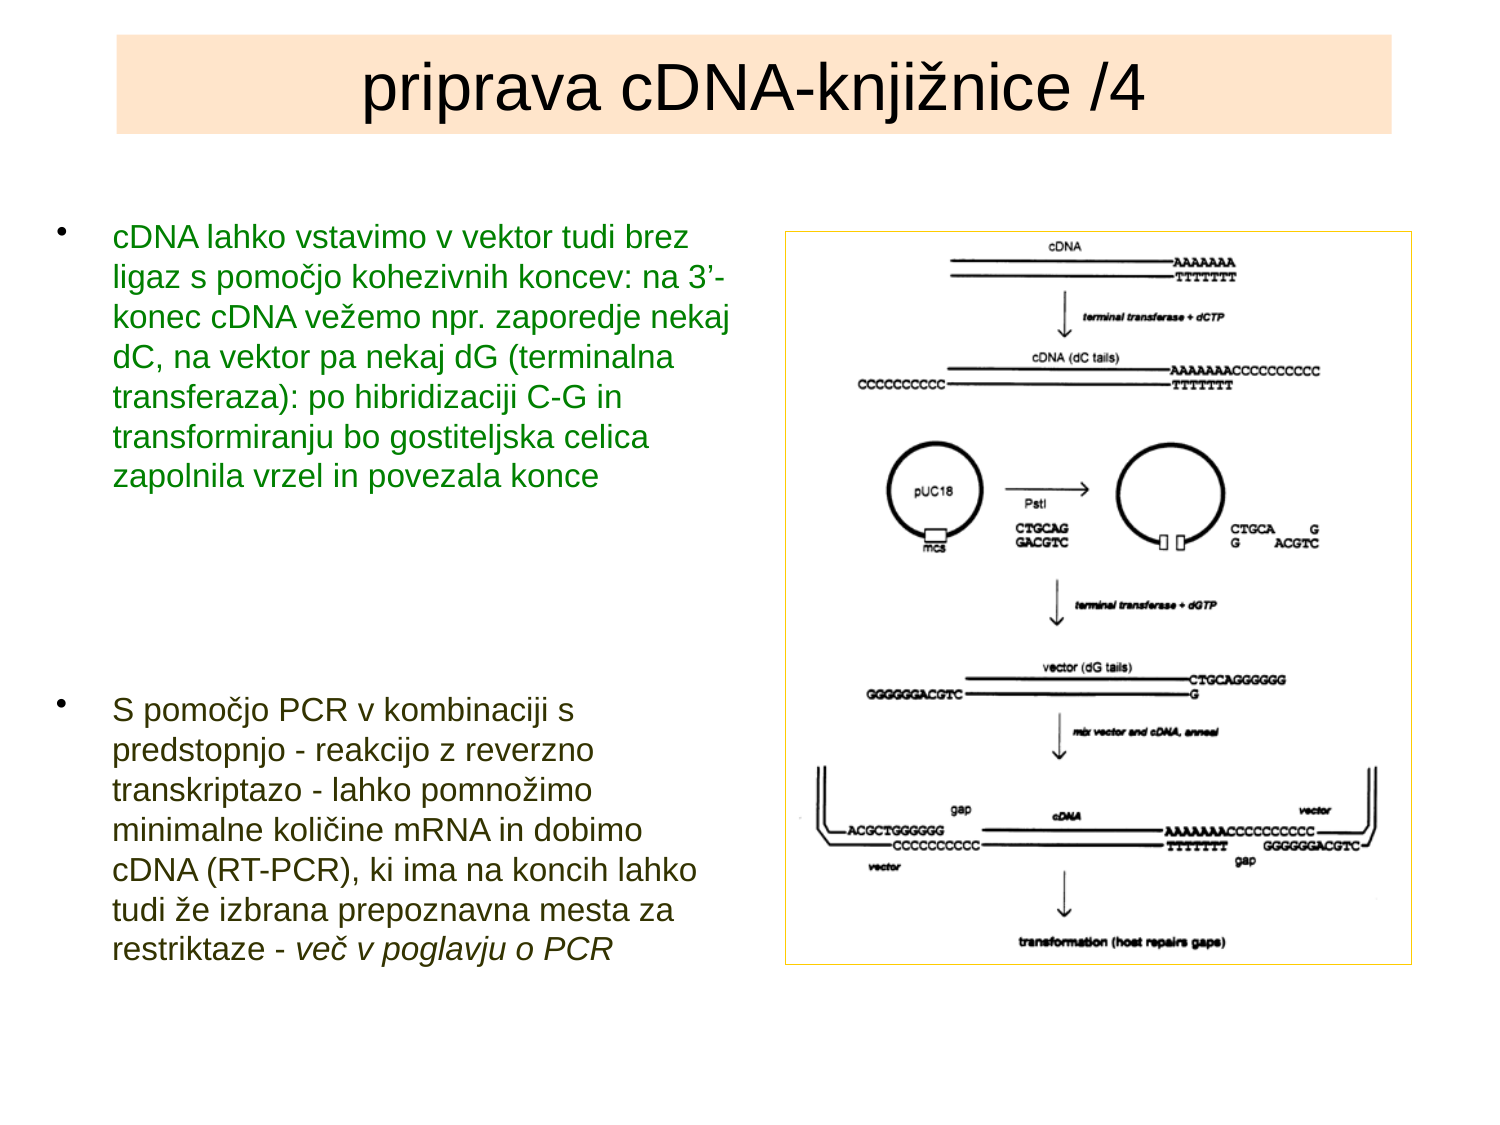

# priprava cDNA-knjižnice /4
cDNA lahko vstavimo v vektor tudi brez ligaz s pomočjo kohezivnih koncev: na 3’-konec cDNA vežemo npr. zaporedje nekaj dC, na vektor pa nekaj dG (terminalna transferaza): po hibridizaciji C-G in transformiranju bo gostiteljska celica zapolnila vrzel in povezala konce
S pomočjo PCR v kombinaciji s predstopnjo - reakcijo z reverzno transkriptazo - lahko pomnožimo minimalne količine mRNA in dobimo cDNA (RT-PCR), ki ima na koncih lahko tudi že izbrana prepoznavna mesta za restriktaze - več v poglavju o PCR